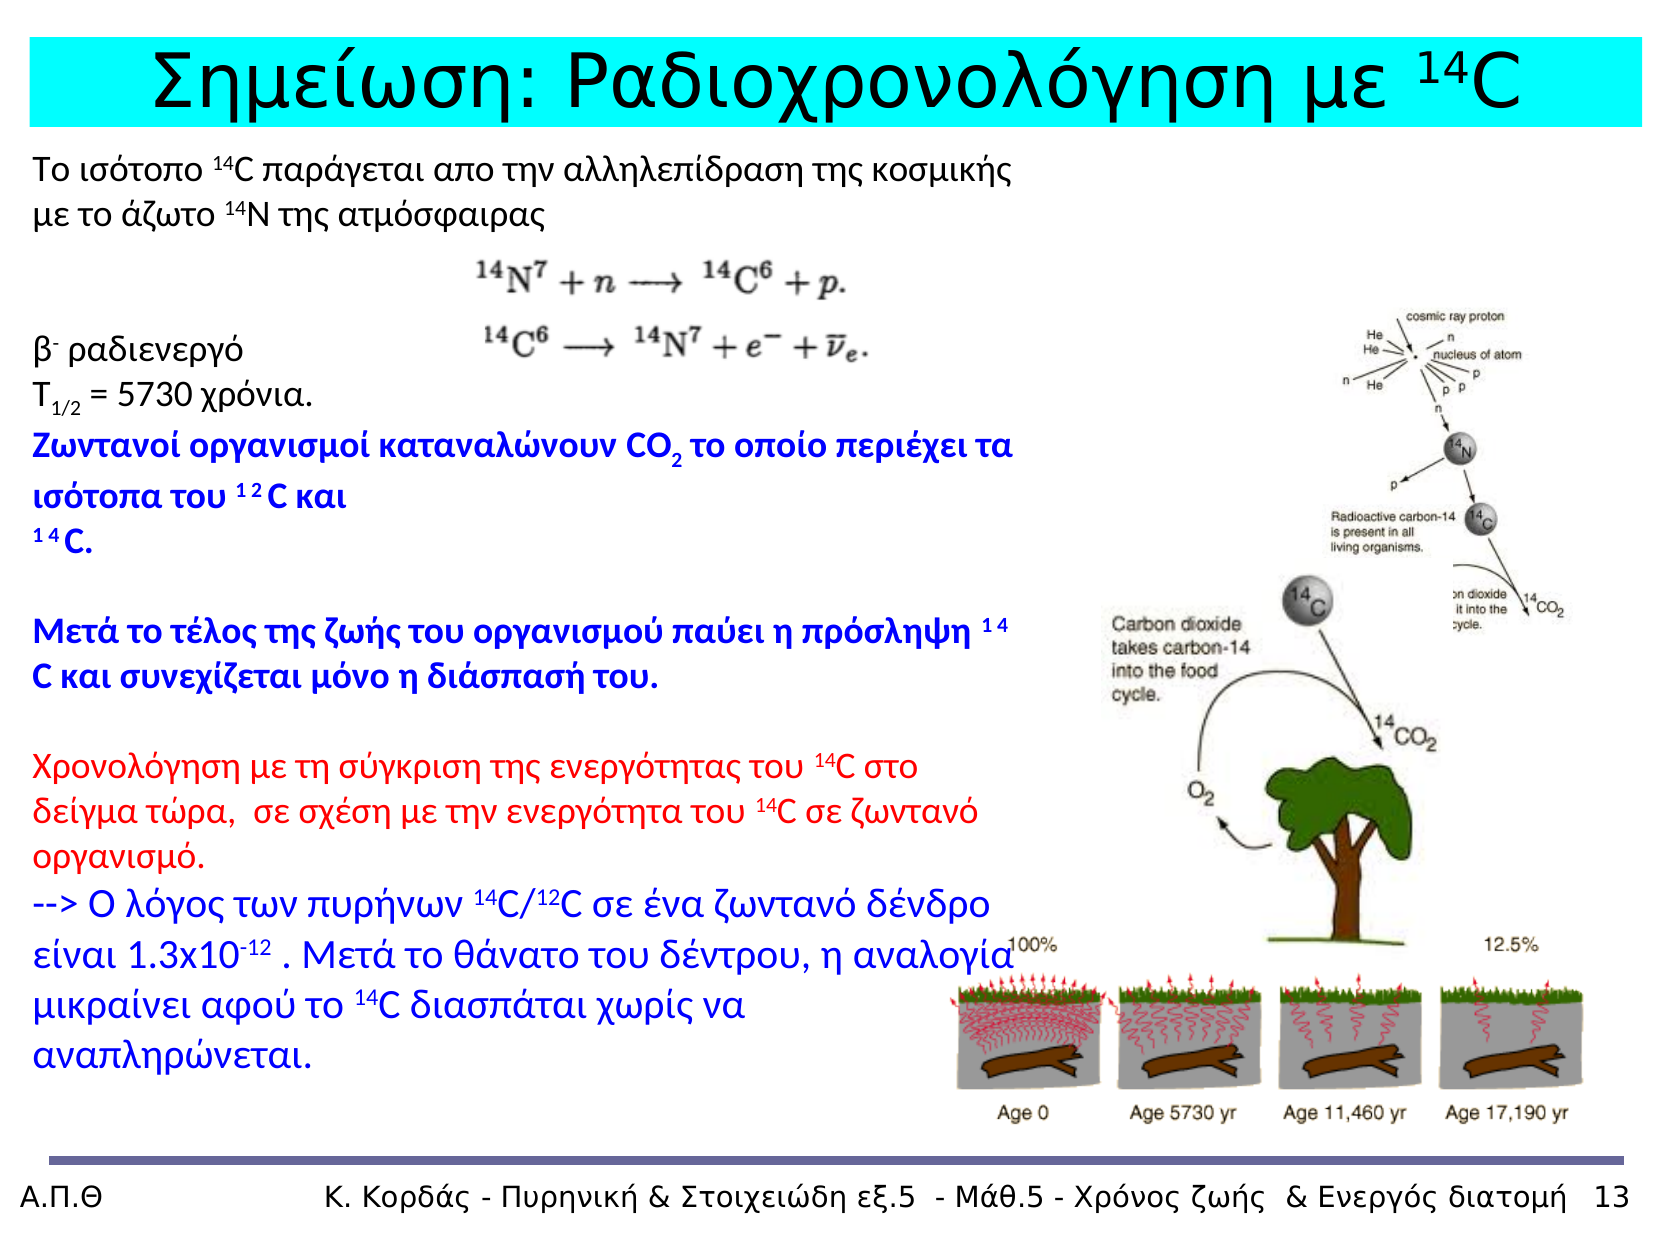

# Σημείωση: Ραδιοχρονολόγηση με 14C
Το ισότοπο 14C παράγεται απο την αλληλεπίδραση της κοσμικής με το άζωτο 14Ν της ατμόσφαιρας
β- ραδιενεργό
T1/2 = 5730 χρόνια.
Ζωντανοί οργανισμοί καταναλώνουν CO2 το οποίο περιέχει τα ισότοπα του 1 2 C και
1 4 C.
Μετά το τέλος της ζωής του οργανισμού παύει η πρόσληψη 1 4 C και συνεχίζεται μόνο η διάσπασή του.
Χρονολόγηση με τη σύγκριση της ενεργότητας του 14C στο δείγμα τώρα, σε σχέση με την ενεργότητα του 14C σε ζωντανό οργανισμό.
--> O λόγος των πυρήνων 14C/12C σε ένα ζωντανό δένδρο είναι 1.3x10-12 . Mετά το θάνατο του δέντρου, η αναλογία μικραίνει αφού το 14C διασπάται χωρίς να αναπληρώνεται.
Α.Π.Θ
Κ. Κορδάς - Πυρηνική & Στοιχειώδη εξ.5 - Μάθ.5 - Χρόνος ζωής & Ενεργός διατομή
13